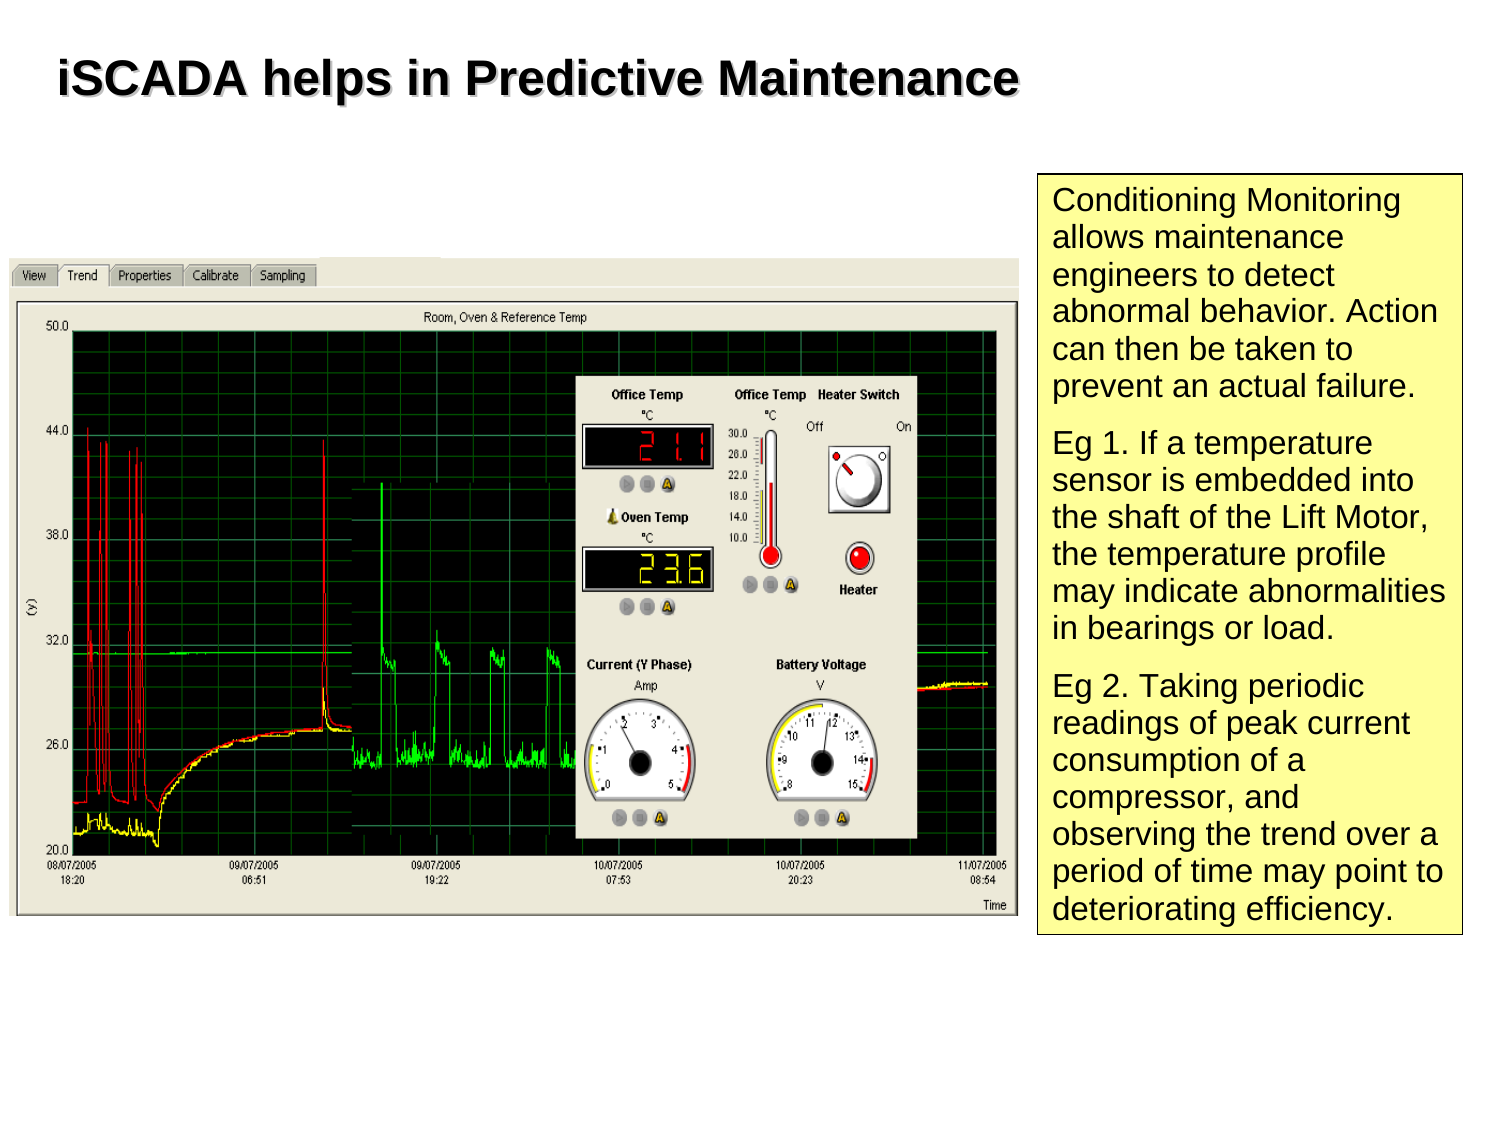

iSCADA helps in Predictive Maintenance
Conditioning Monitoring allows maintenance engineers to detect abnormal behavior. Action can then be taken to prevent an actual failure.
Eg 1. If a temperature sensor is embedded into the shaft of the Lift Motor, the temperature profile may indicate abnormalities in bearings or load.
Eg 2. Taking periodic readings of peak current consumption of a compressor, and observing the trend over a period of time may point to deteriorating efficiency.